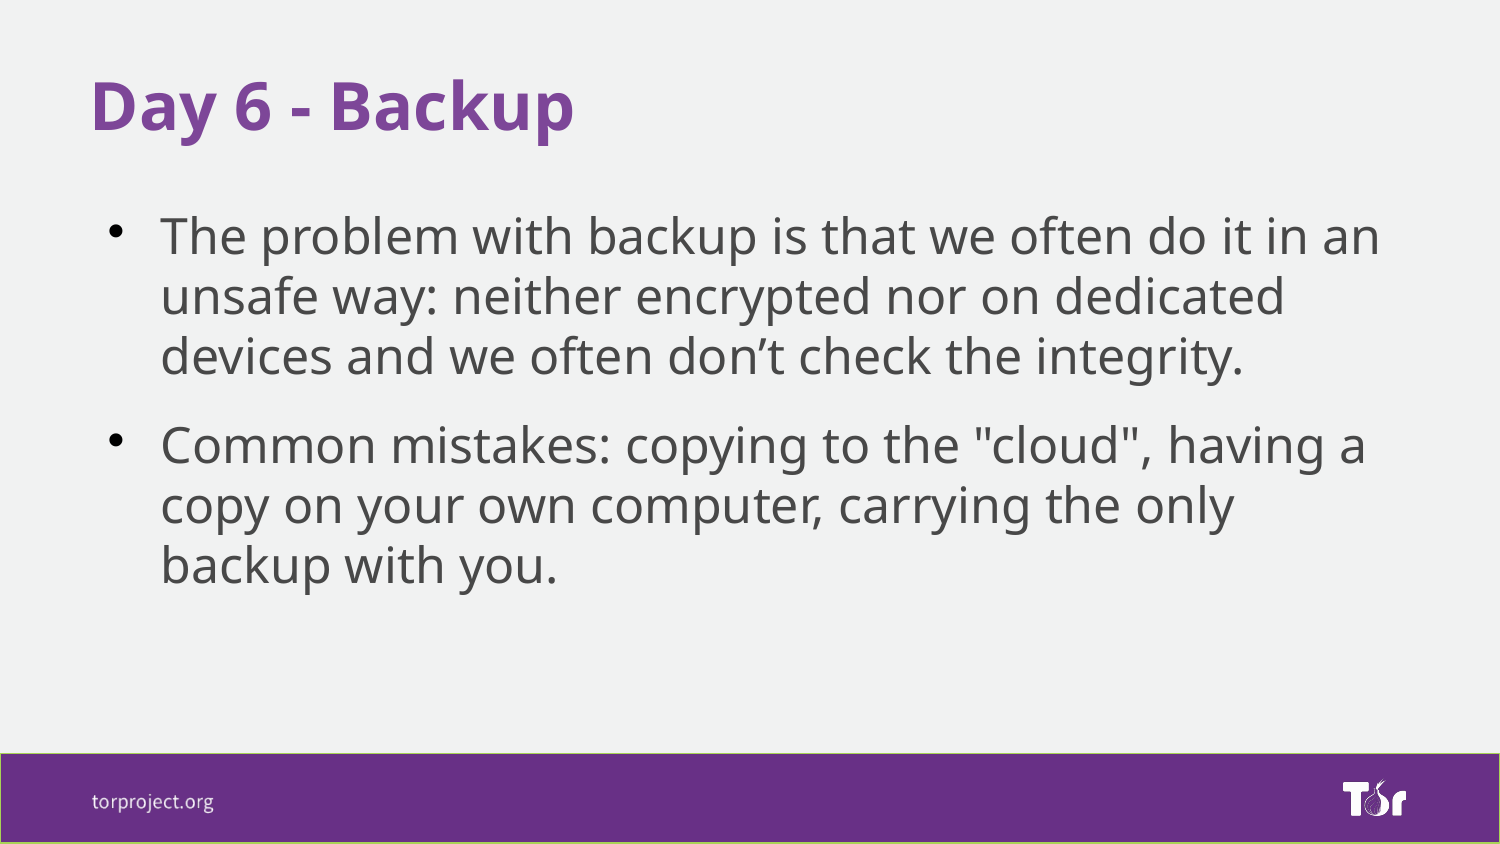

Day 6 - Backup
The problem with backup is that we often do it in an unsafe way: neither encrypted nor on dedicated devices and we often don’t check the integrity.
Common mistakes: copying to the "cloud", having a copy on your own computer, carrying the only backup with you.